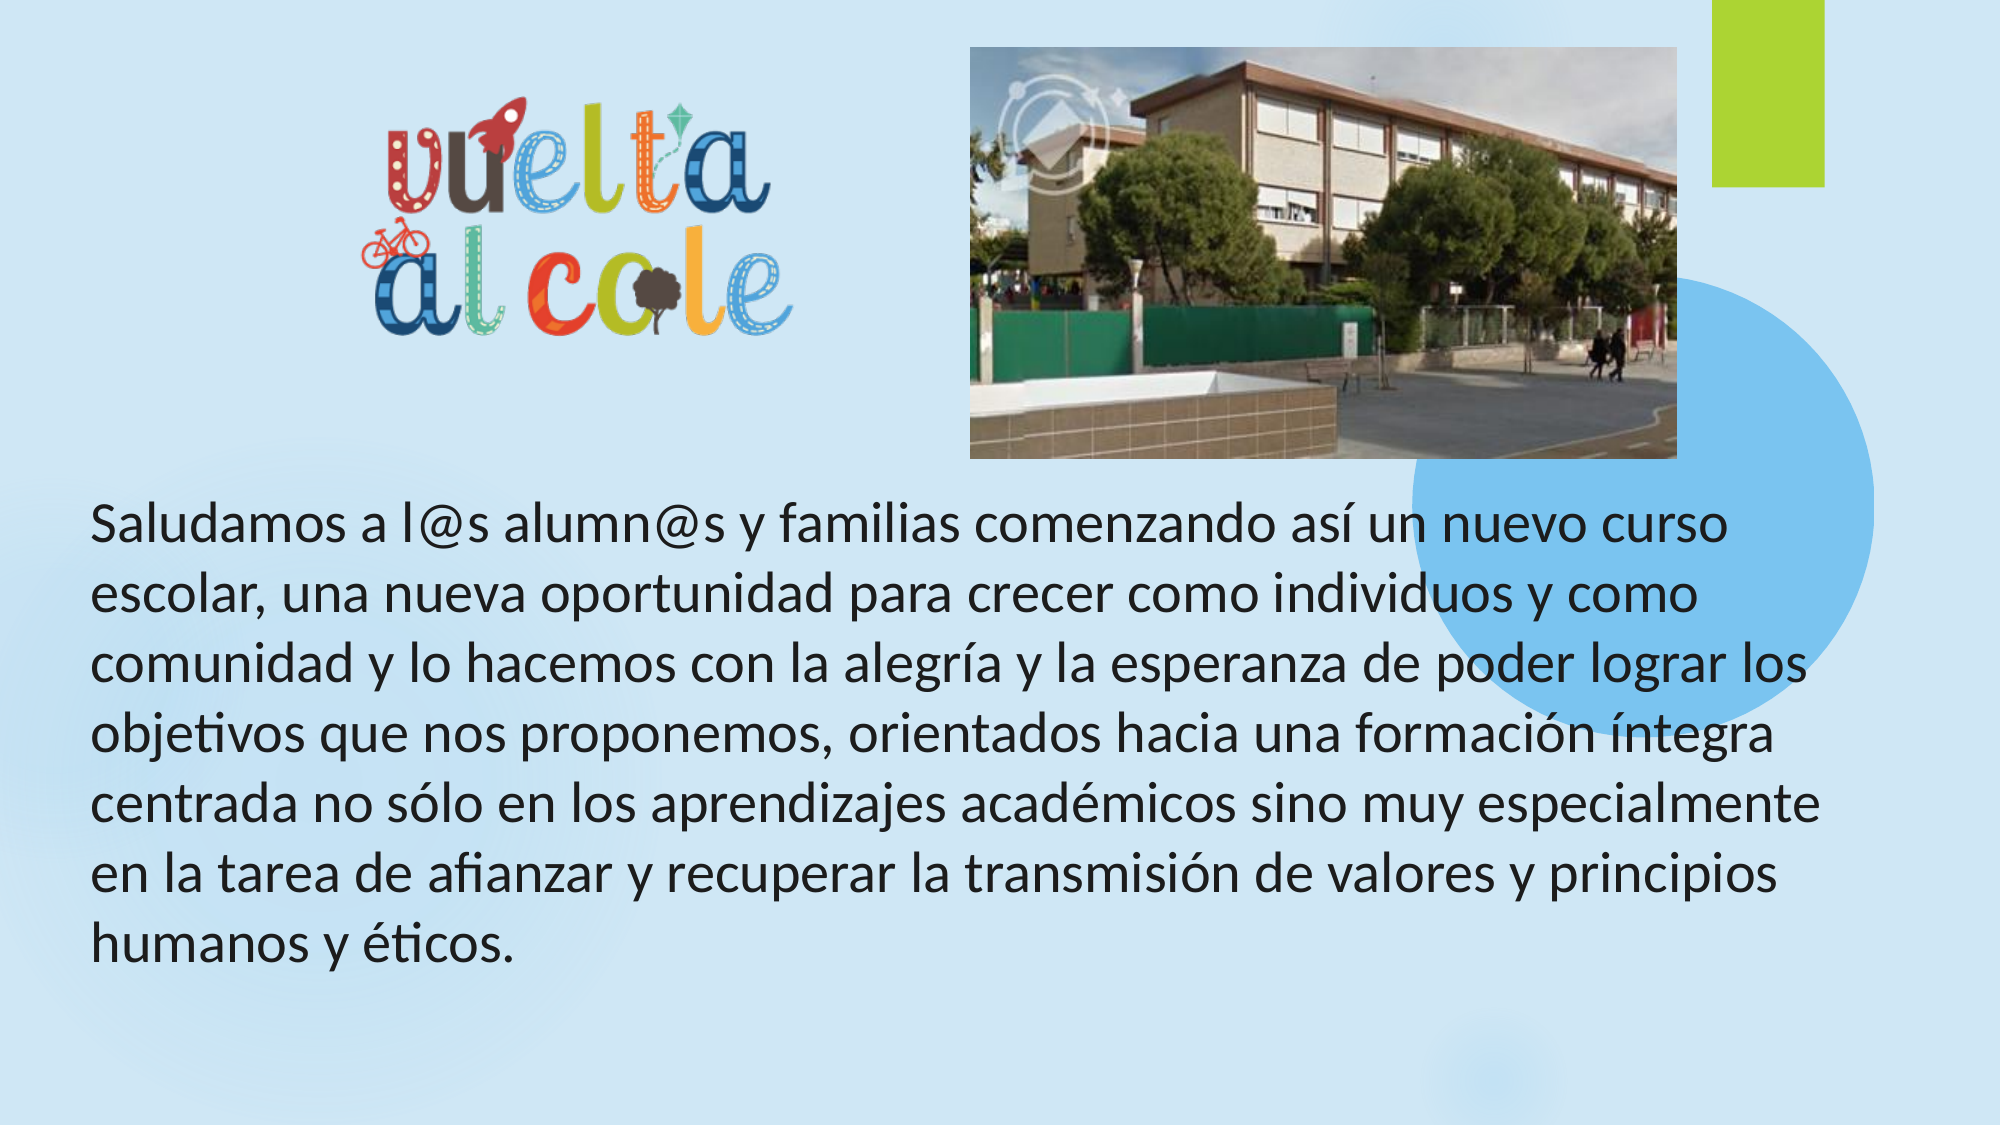

Saludamos a l@s alumn@s y familias comenzando así un nuevo curso escolar, una nueva oportunidad para crecer como individuos y como comunidad y lo hacemos con la alegría y la esperanza de poder lograr los objetivos que nos proponemos, orientados hacia una formación íntegra centrada no sólo en los aprendizajes académicos sino muy especialmente en la tarea de afianzar y recuperar la transmisión de valores y principios humanos y éticos.